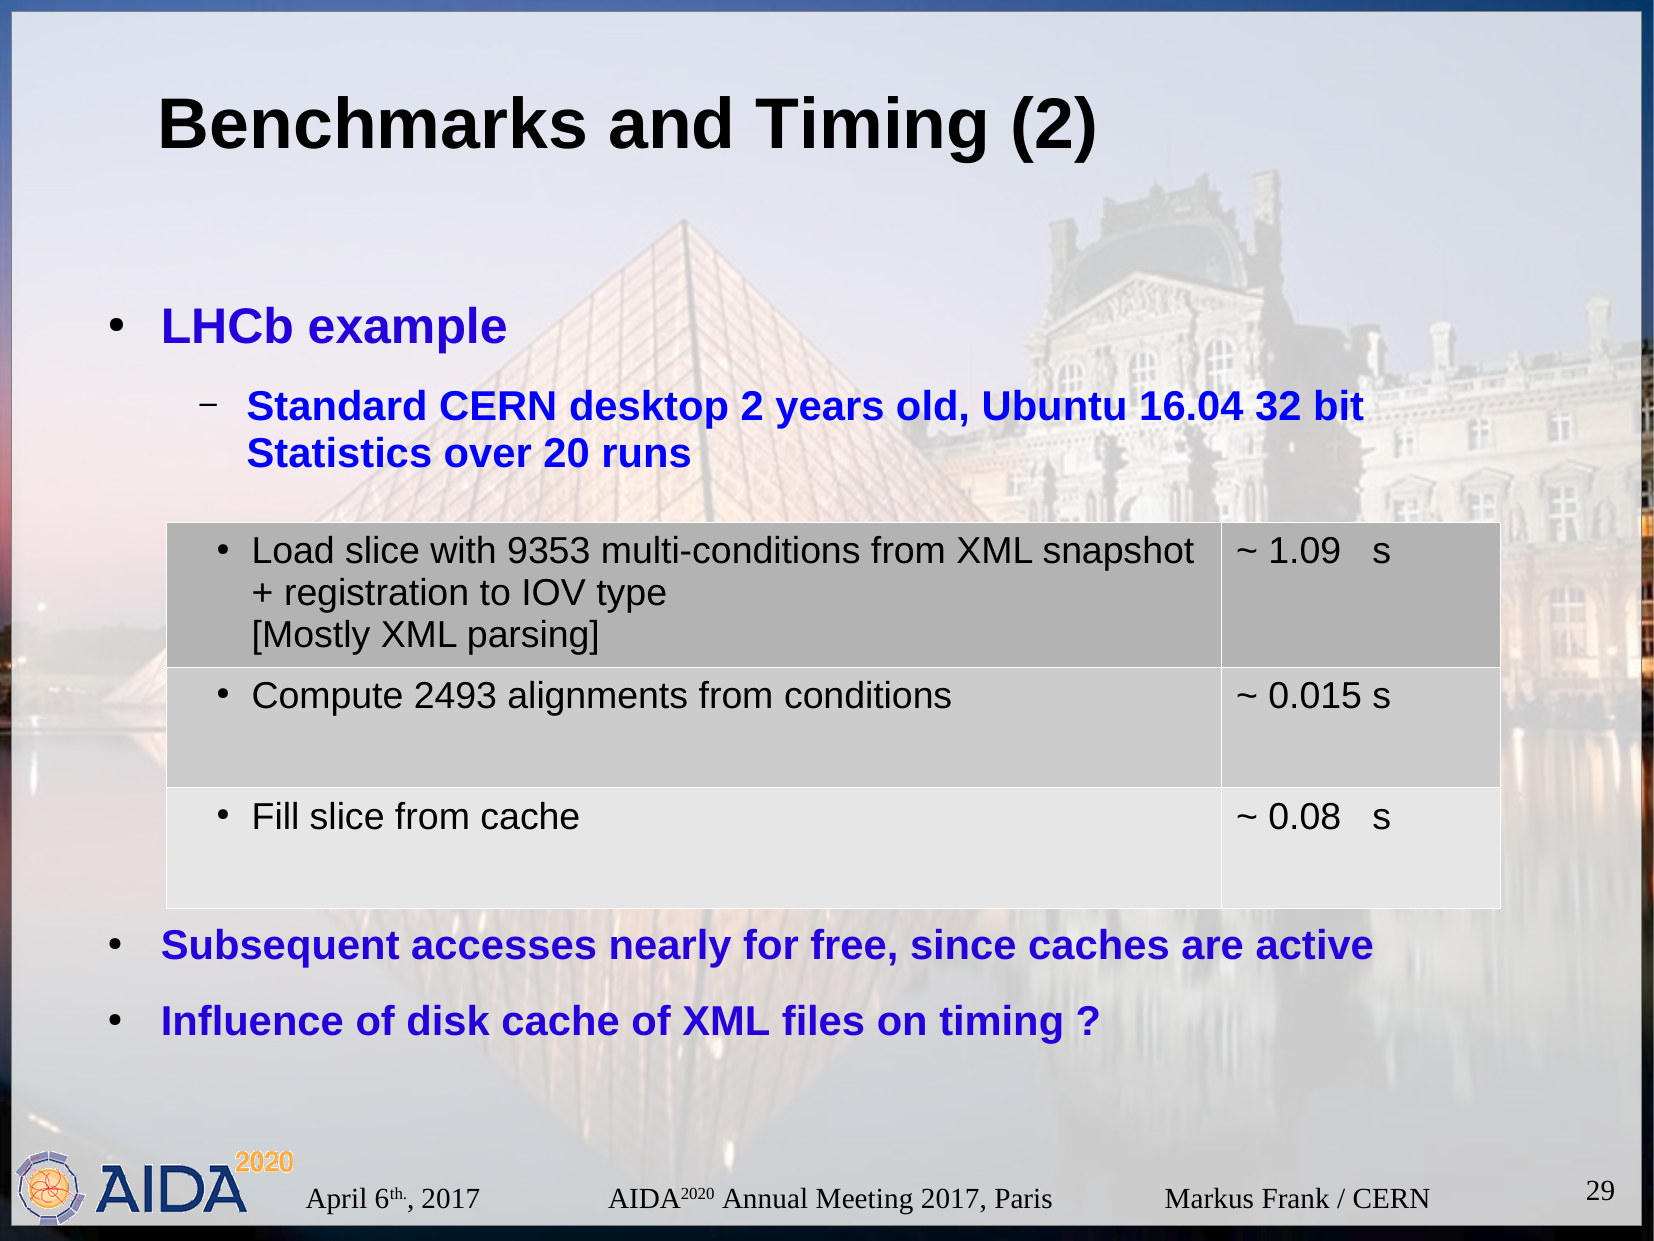

# Benchmarks and Timing (2)
LHCb example
Standard CERN desktop 2 years old, Ubuntu 16.04 32 bit
Statistics over 20 runs
Subsequent accesses nearly for free, since caches are active
Influence of disk cache of XML files on timing ?
| Load slice with 9353 multi-conditions from XML snapshot + registration to IOV type [Mostly XML parsing] | ~ 1.09 s |
| --- | --- |
| Compute 2493 alignments from conditions | ~ 0.015 s |
| Fill slice from cache | ~ 0.08 s |
29
February, 4th. 2014
CLIC Workshop at CERN, Markus Frank / CERN